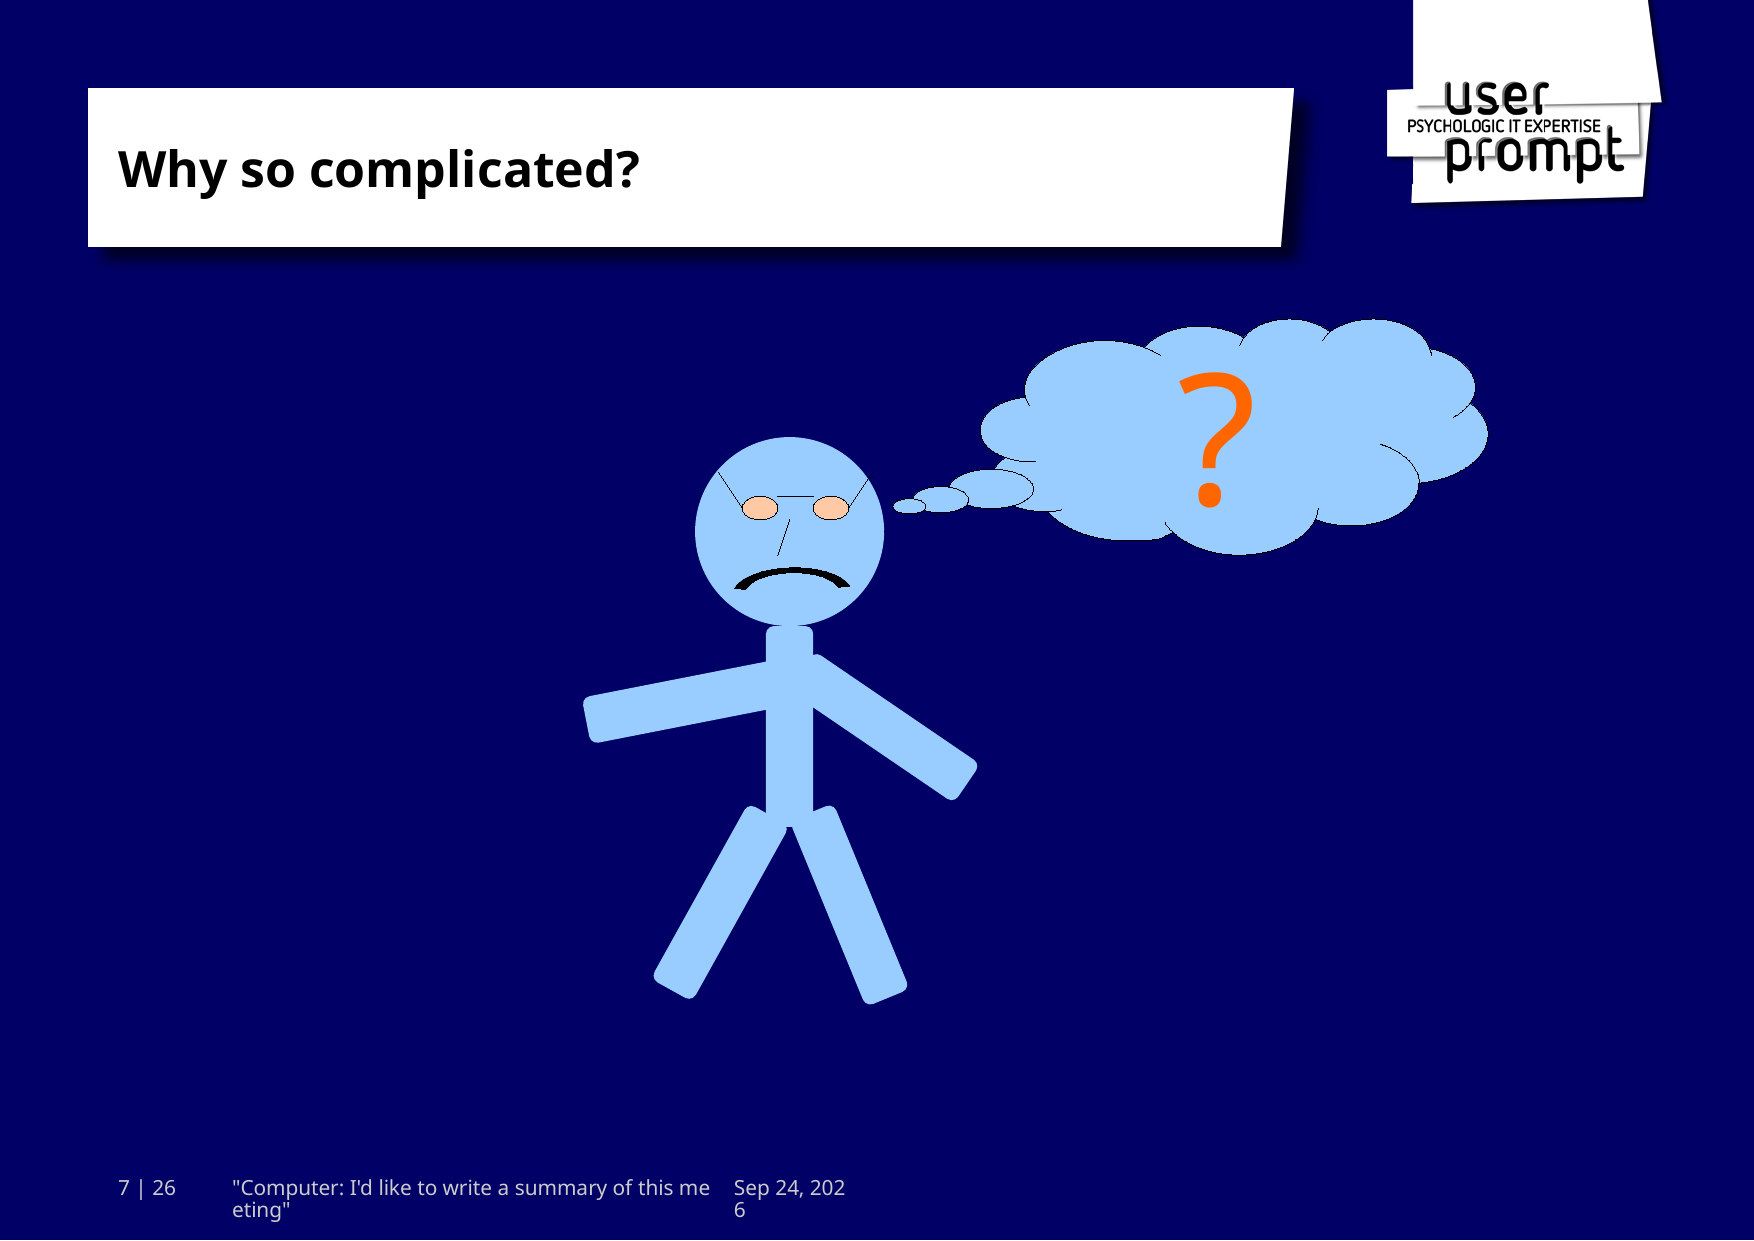

# Why so complicated?
?
7
"Computer: I'd like to write a summary of this meeting"